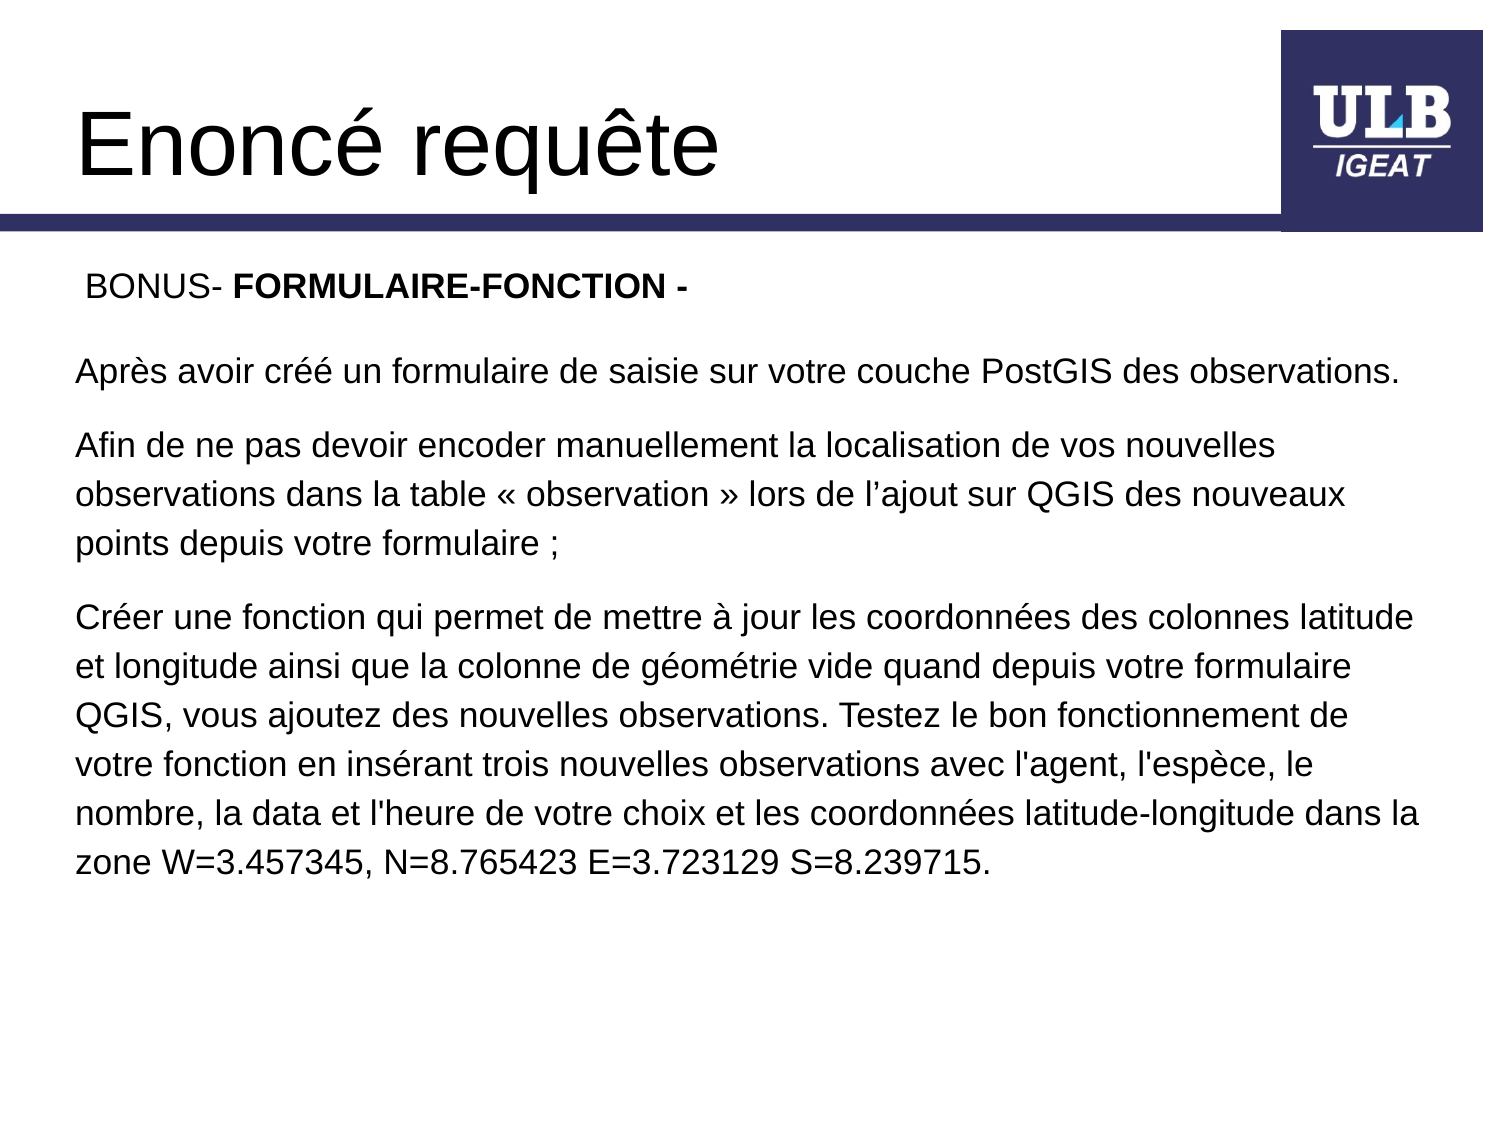

# Enoncé requête
 BONUS- FORMULAIRE-FONCTION -
Après avoir créé un formulaire de saisie sur votre couche PostGIS des observations.
Afin de ne pas devoir encoder manuellement la localisation de vos nouvelles observations dans la table « observation » lors de l’ajout sur QGIS des nouveaux points depuis votre formulaire ;
Créer une fonction qui permet de mettre à jour les coordonnées des colonnes latitude et longitude ainsi que la colonne de géométrie vide quand depuis votre formulaire QGIS, vous ajoutez des nouvelles observations. Testez le bon fonctionnement de votre fonction en insérant trois nouvelles observations avec l'agent, l'espèce, le nombre, la data et l'heure de votre choix et les coordonnées latitude-longitude dans la zone W=3.457345, N=8.765423 E=3.723129 S=8.239715.